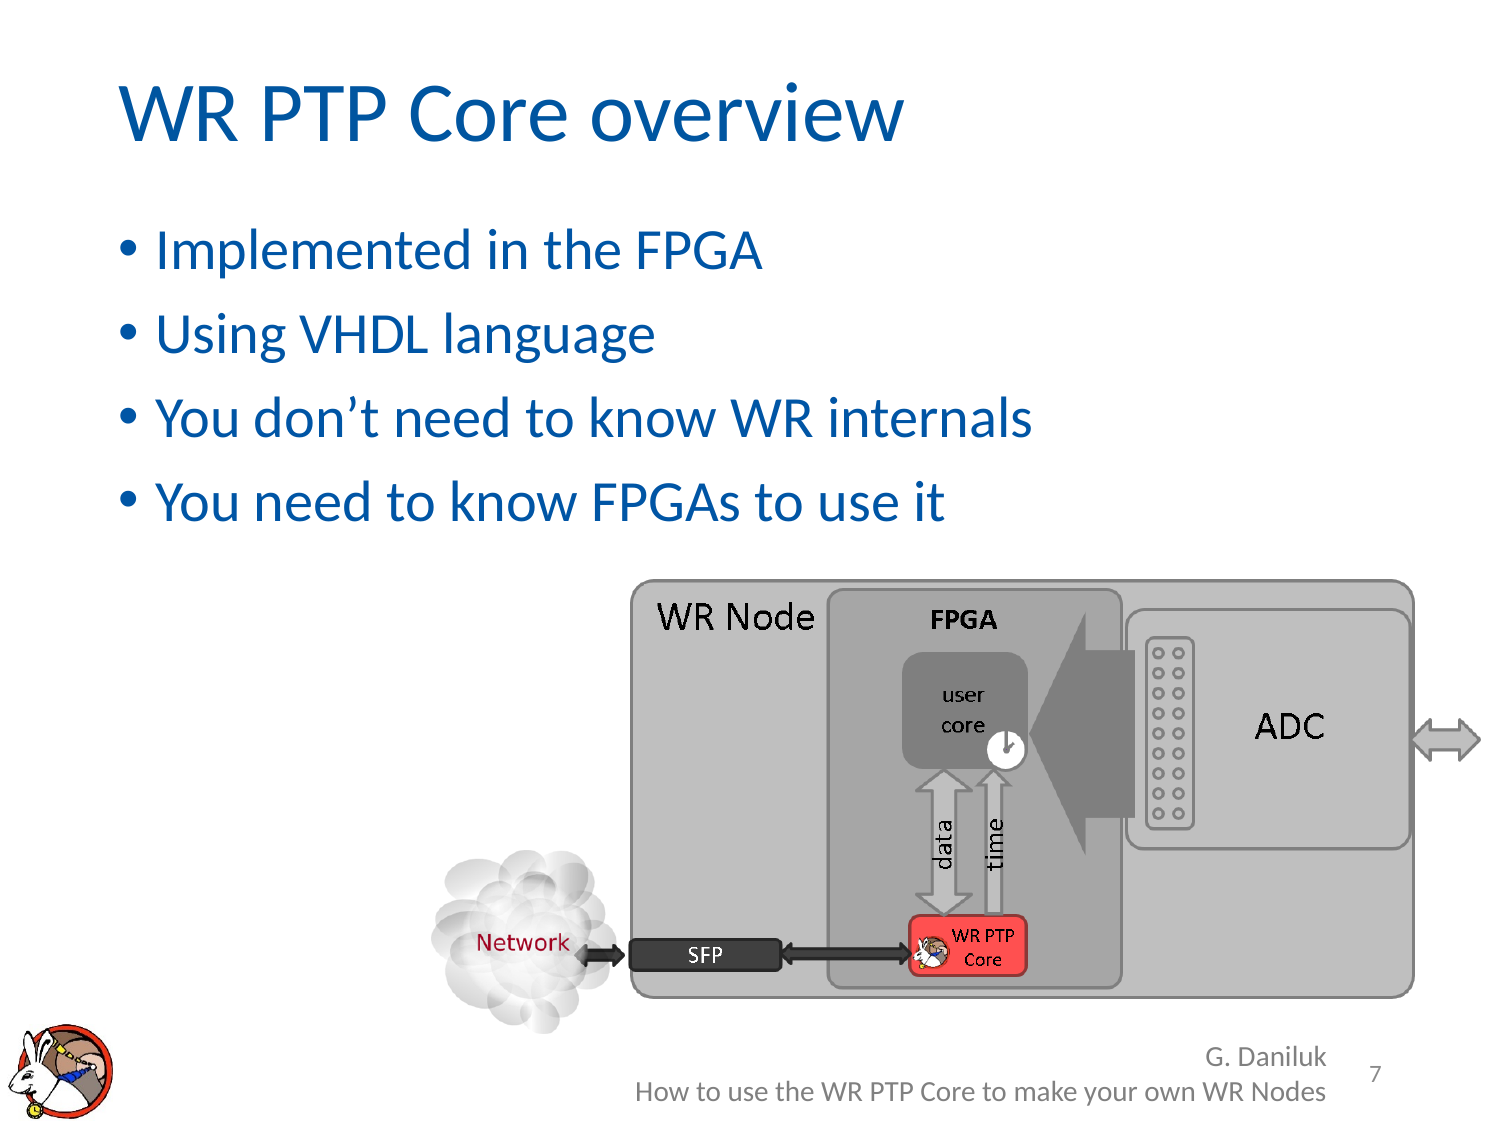

# WR PTP Core overview
Implemented in the FPGA
Using VHDL language
You don’t need to know WR internals
You need to know FPGAs to use it
G. Daniluk
How to use the WR PTP Core to make your own WR Nodes